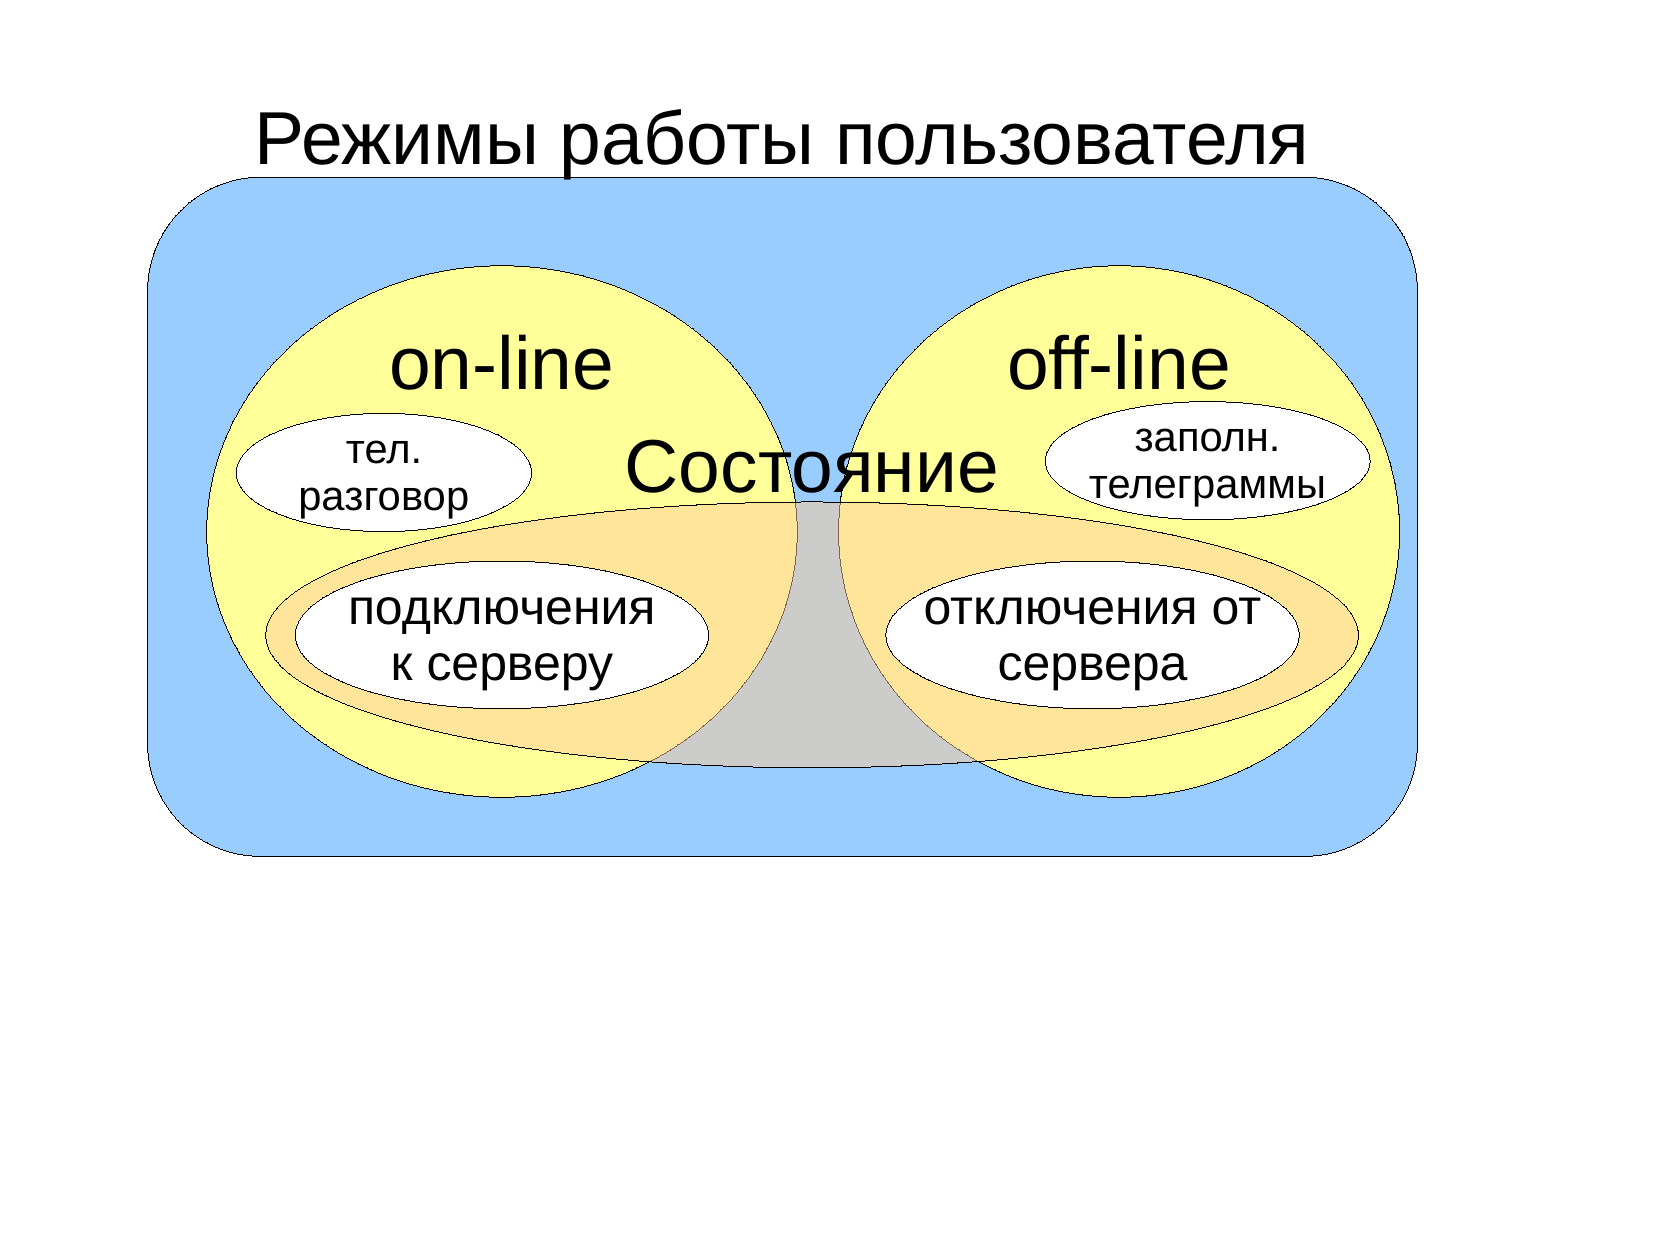

Режимы работы пользователя
on-line
off-line
заполн.
телеграммы
тел.
разговор
Состояние
подключения
к серверу
отключения от
сервера